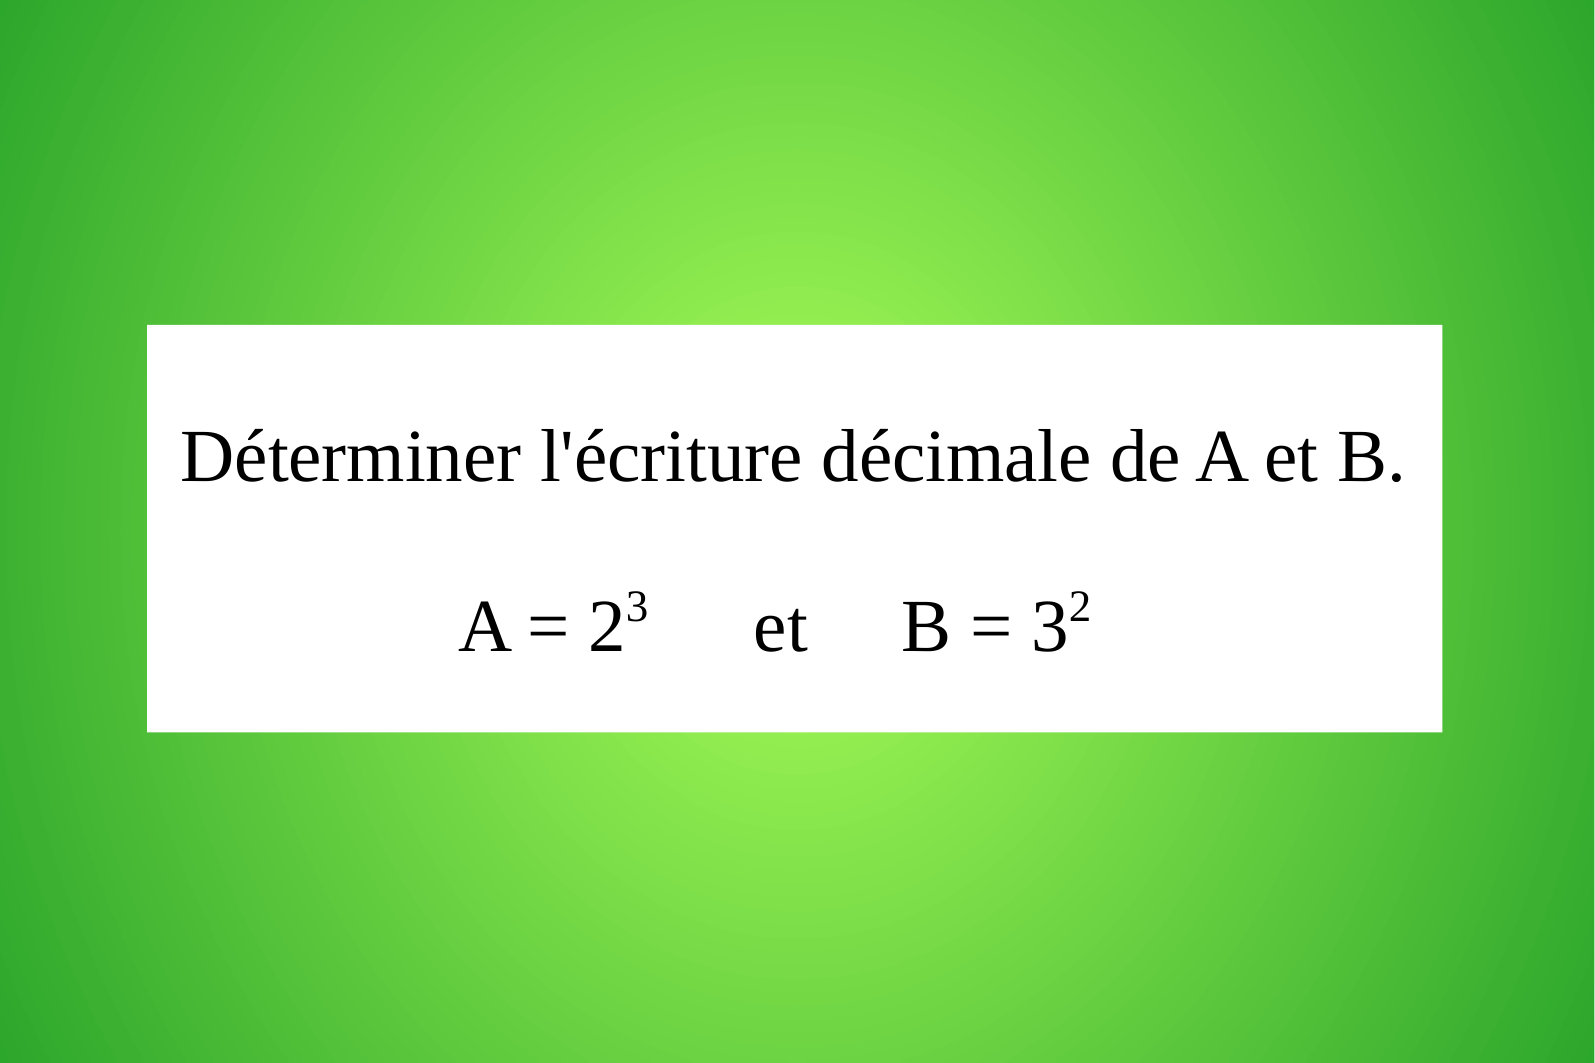

Déterminer l'écriture décimale de A et B.
A = 23 		et		B = 32